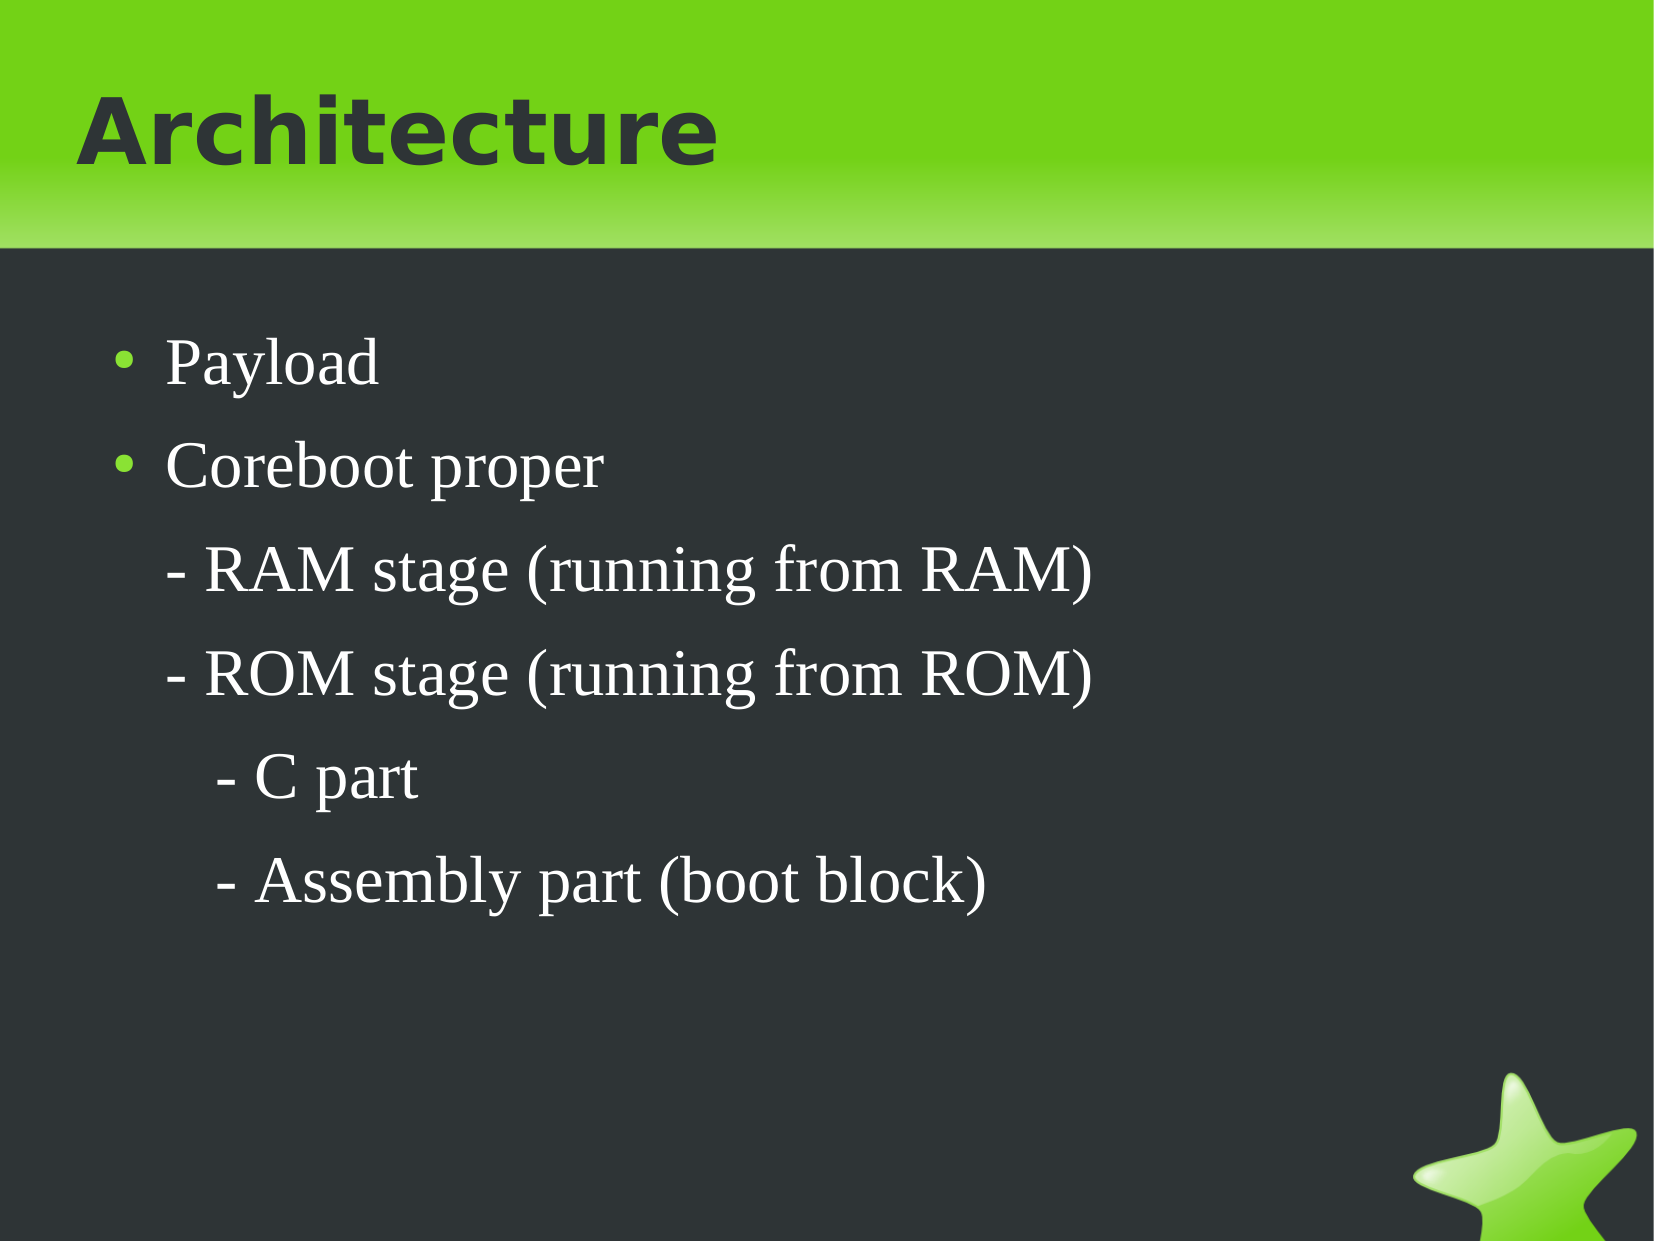

# Architecture
Payload
Coreboot proper
- RAM stage (running from RAM)
- ROM stage (running from ROM)
 - C part
 - Assembly part (boot block)